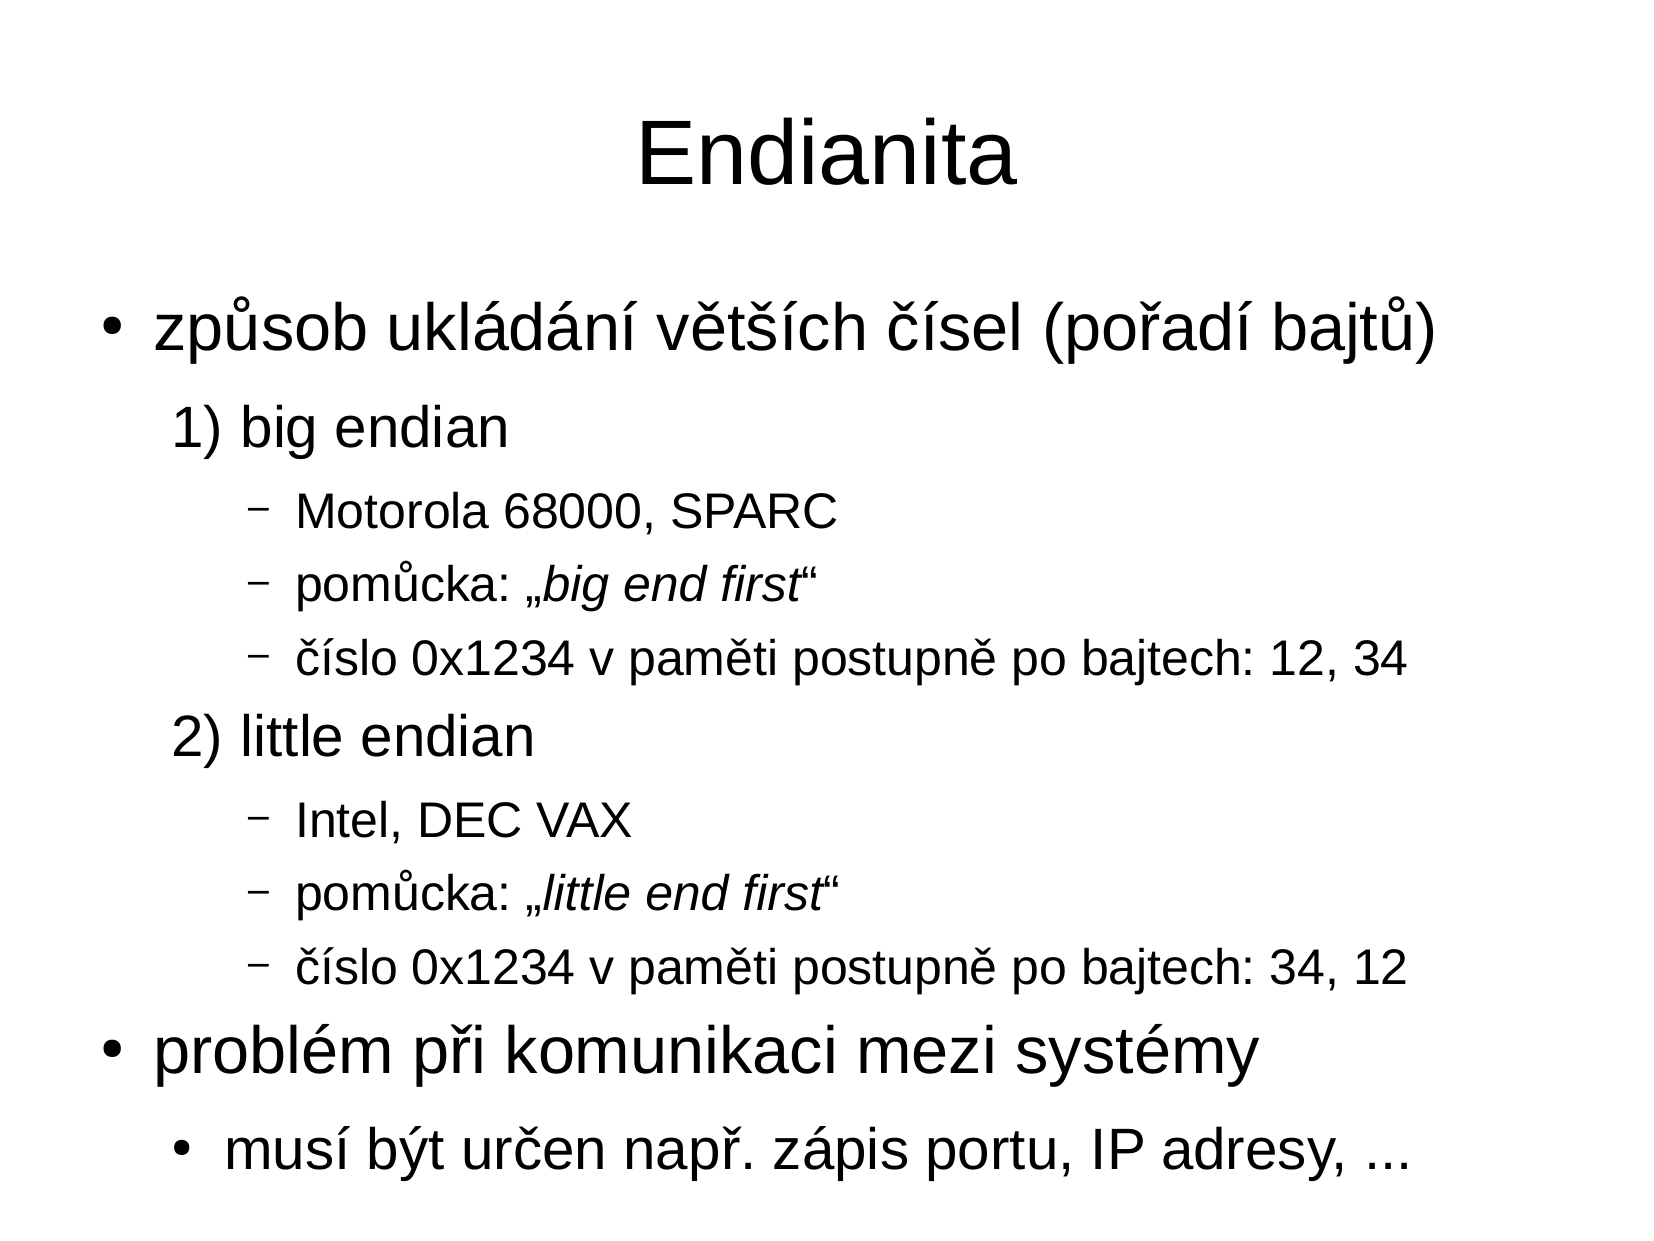

# Endianita
způsob ukládání větších čísel (pořadí bajtů)
 big endian
Motorola 68000, SPARC
pomůcka: „big end first“
číslo 0x1234 v paměti postupně po bajtech: 12, 34
 little endian
Intel, DEC VAX
pomůcka: „little end first“
číslo 0x1234 v paměti postupně po bajtech: 34, 12
problém při komunikaci mezi systémy
musí být určen např. zápis portu, IP adresy, ...